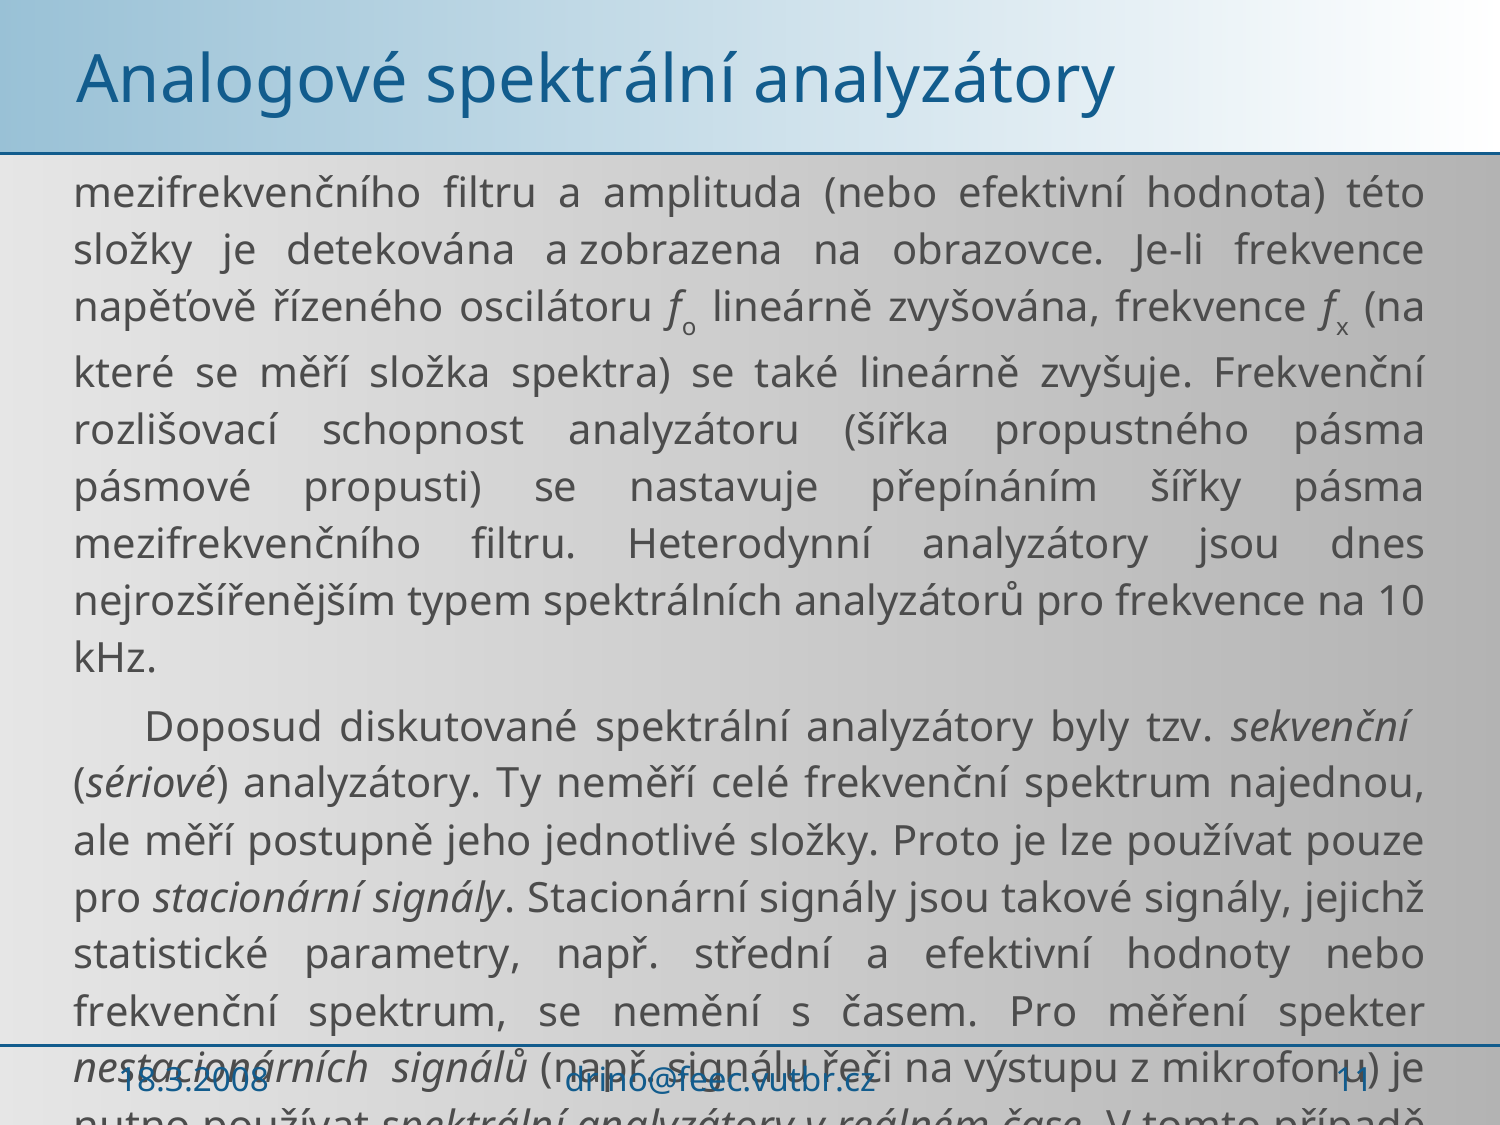

# Analogové spektrální analyzátory
mezifrekvenčního filtru a amplituda (nebo efektivní hodnota) této složky je detekována a zobrazena na obrazovce. Je-li frekvence napěťově řízeného oscilátoru fo lineárně zvyšována, frekvence fx (na které se měří složka spektra) se také lineárně zvyšuje. Frekvenční rozlišovací schopnost analyzátoru (šířka propustného pásma pásmové propusti) se nastavuje přepínáním šířky pásma mezifrekvenčního filtru. Heterodynní analyzátory jsou dnes nejrozšířenějším typem spektrálních analyzátorů pro frekvence na 10 kHz.
Doposud diskutované spektrální analyzátory byly tzv. sekvenční (sériové) analyzátory. Ty neměří celé frekvenční spektrum najednou, ale měří postupně jeho jednotlivé složky. Proto je lze používat pouze pro stacionární signály. Stacionární signály jsou takové signály, jejichž statistické parametry, např. střední a efektivní hodnoty nebo frekvenční spektrum, se nemění s časem. Pro měření spekter nestacionárních signálů (např. signálu řeči na výstupu z mikrofonu) je nutno používat spektrální analyzátory v reálném čase. V tomto případě analogových analyzátorů jde o tzv. paralelní analyzátory.
18.3.2008
drino@feec.vutbr.cz